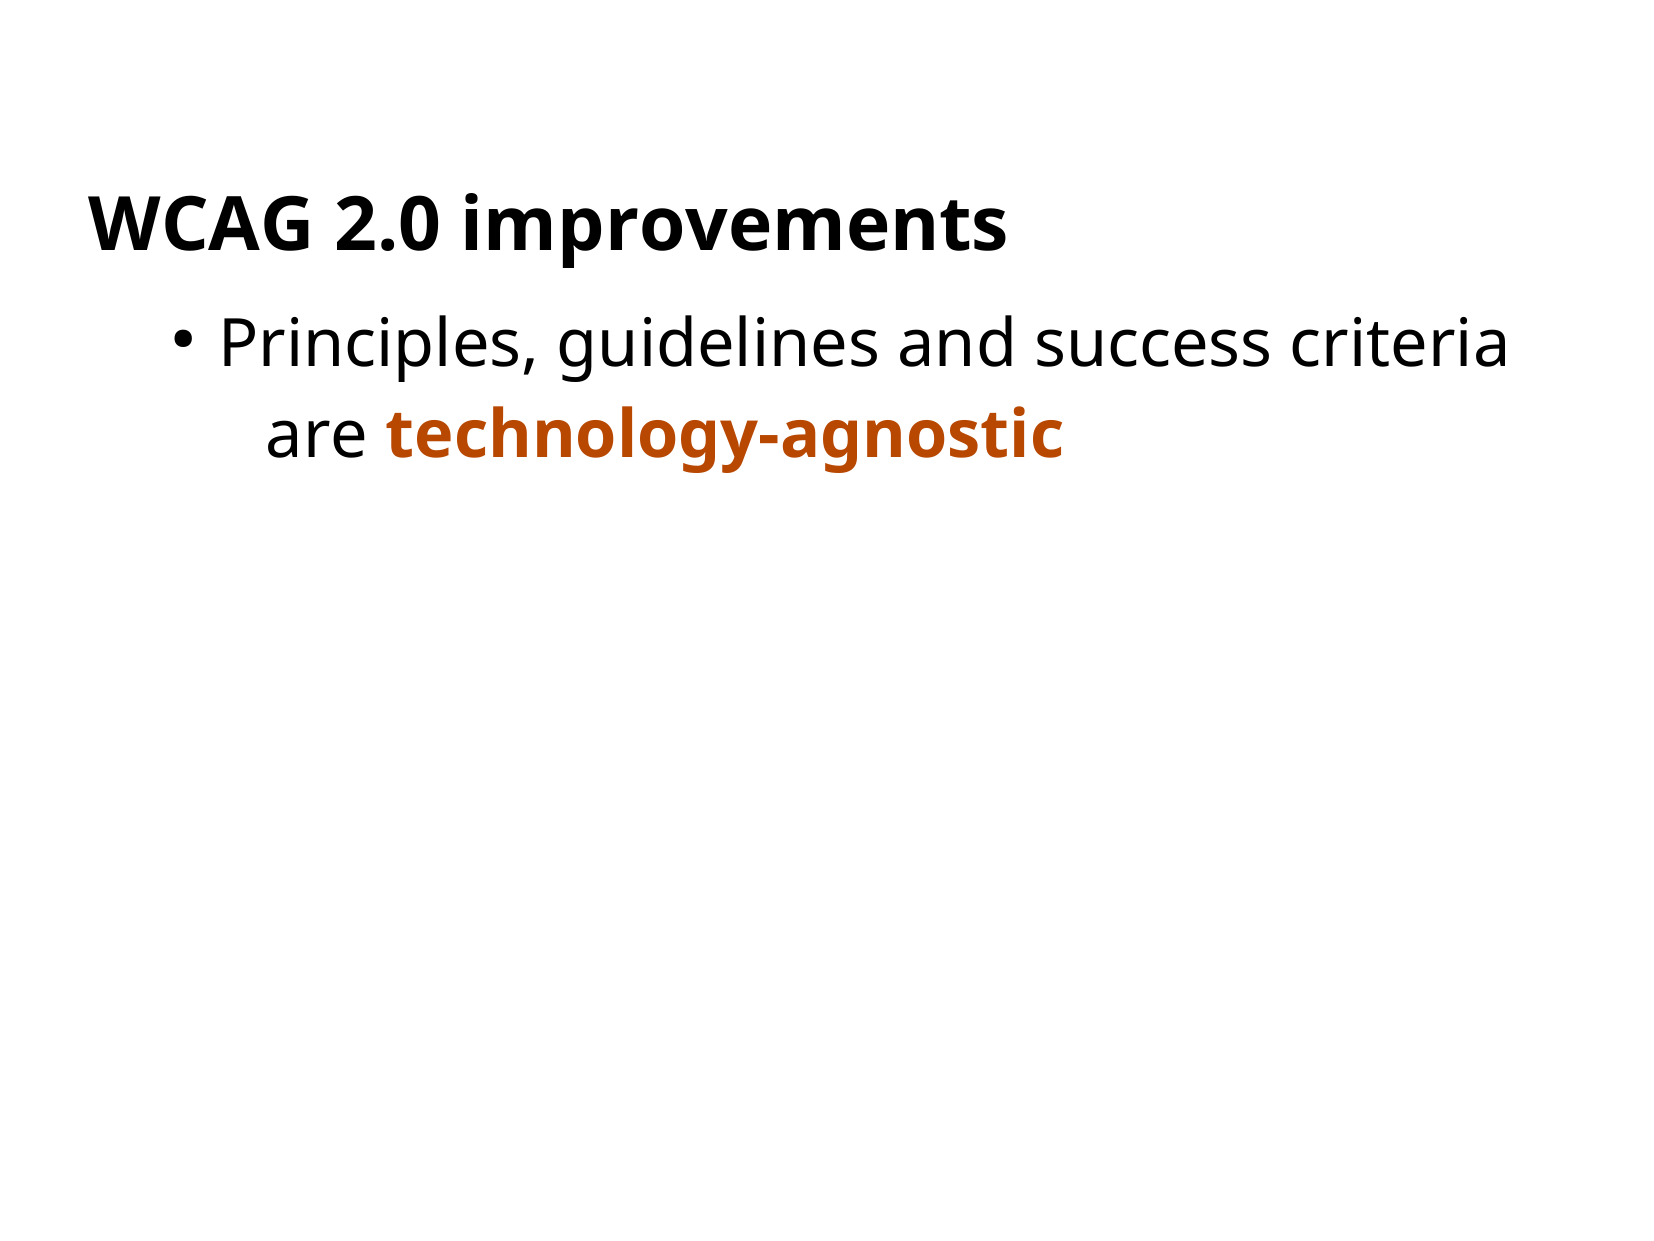

# WCAG 2.0 improvements
Principles, guidelines and success criteria are technology-agnostic